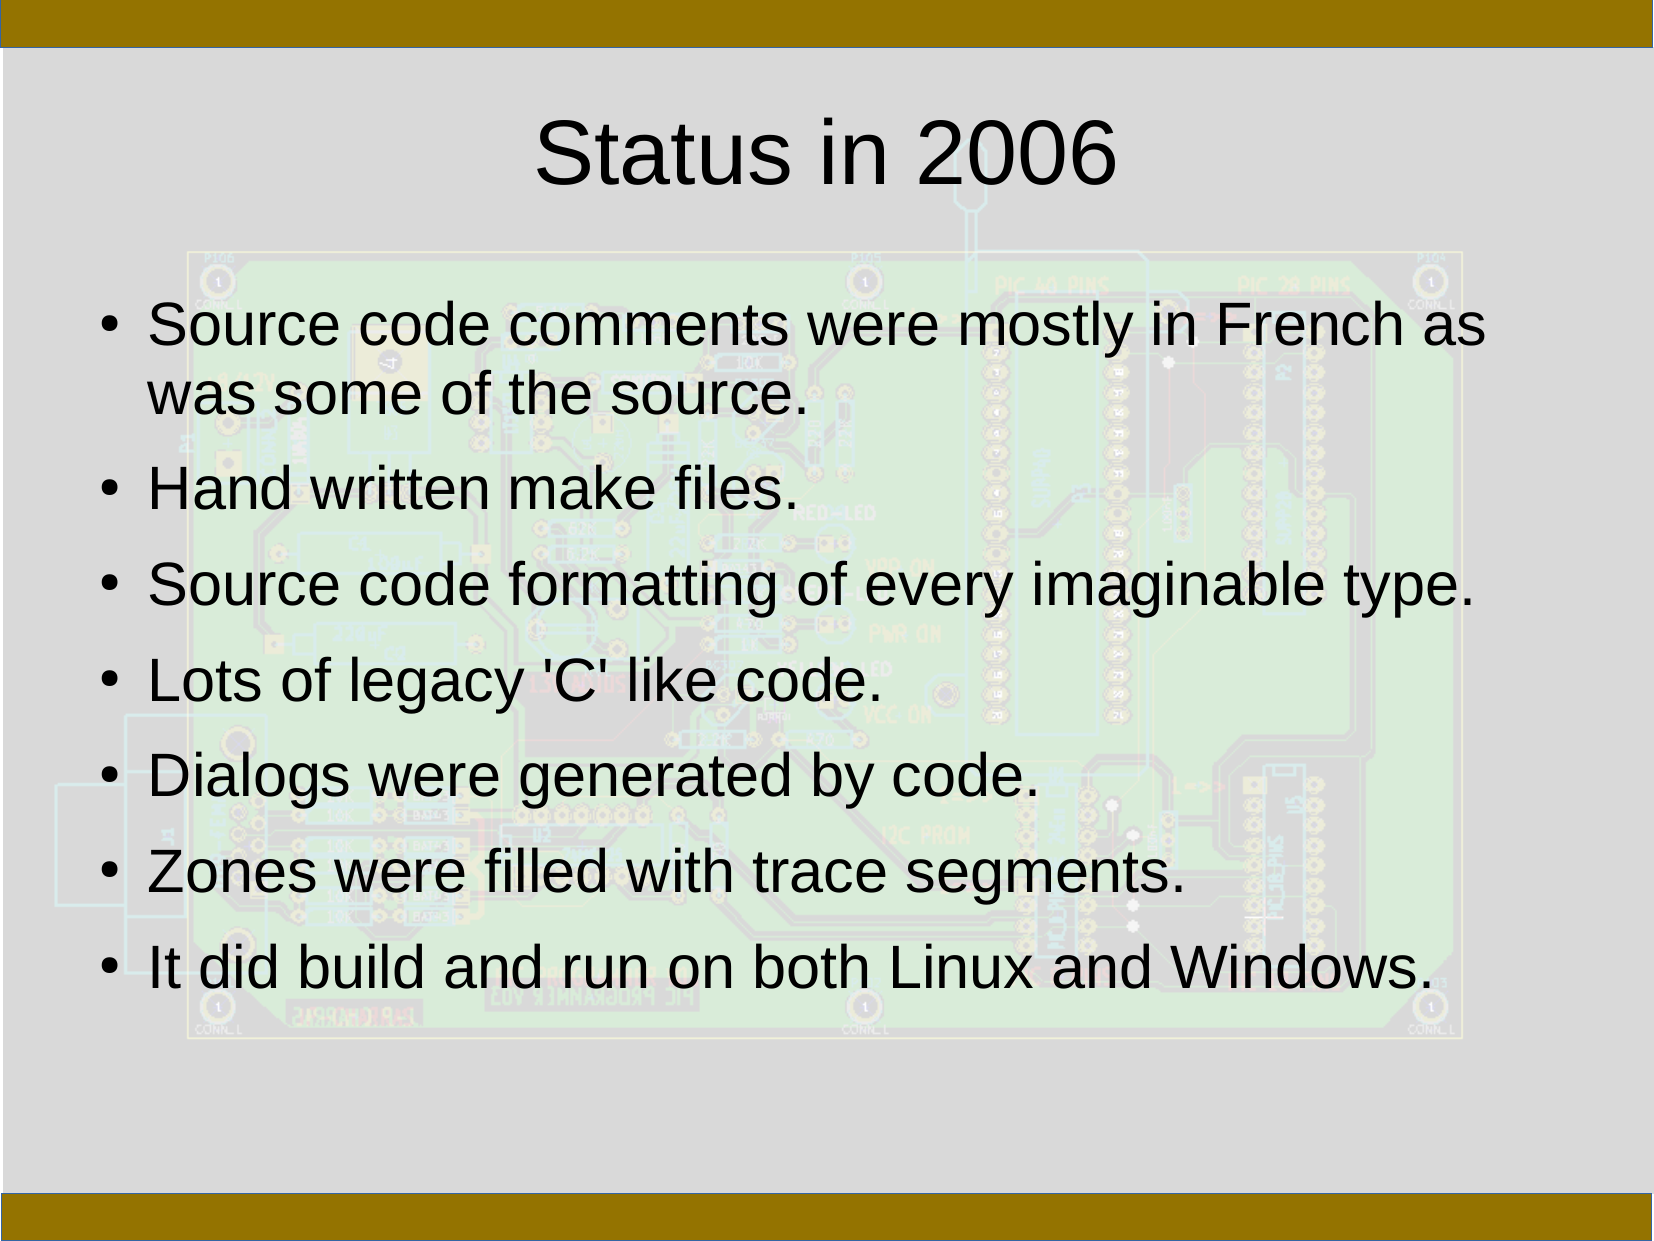

# Status in 2006
Source code comments were mostly in French as was some of the source.
Hand written make files.
Source code formatting of every imaginable type.
Lots of legacy 'C' like code.
Dialogs were generated by code.
Zones were filled with trace segments.
It did build and run on both Linux and Windows.